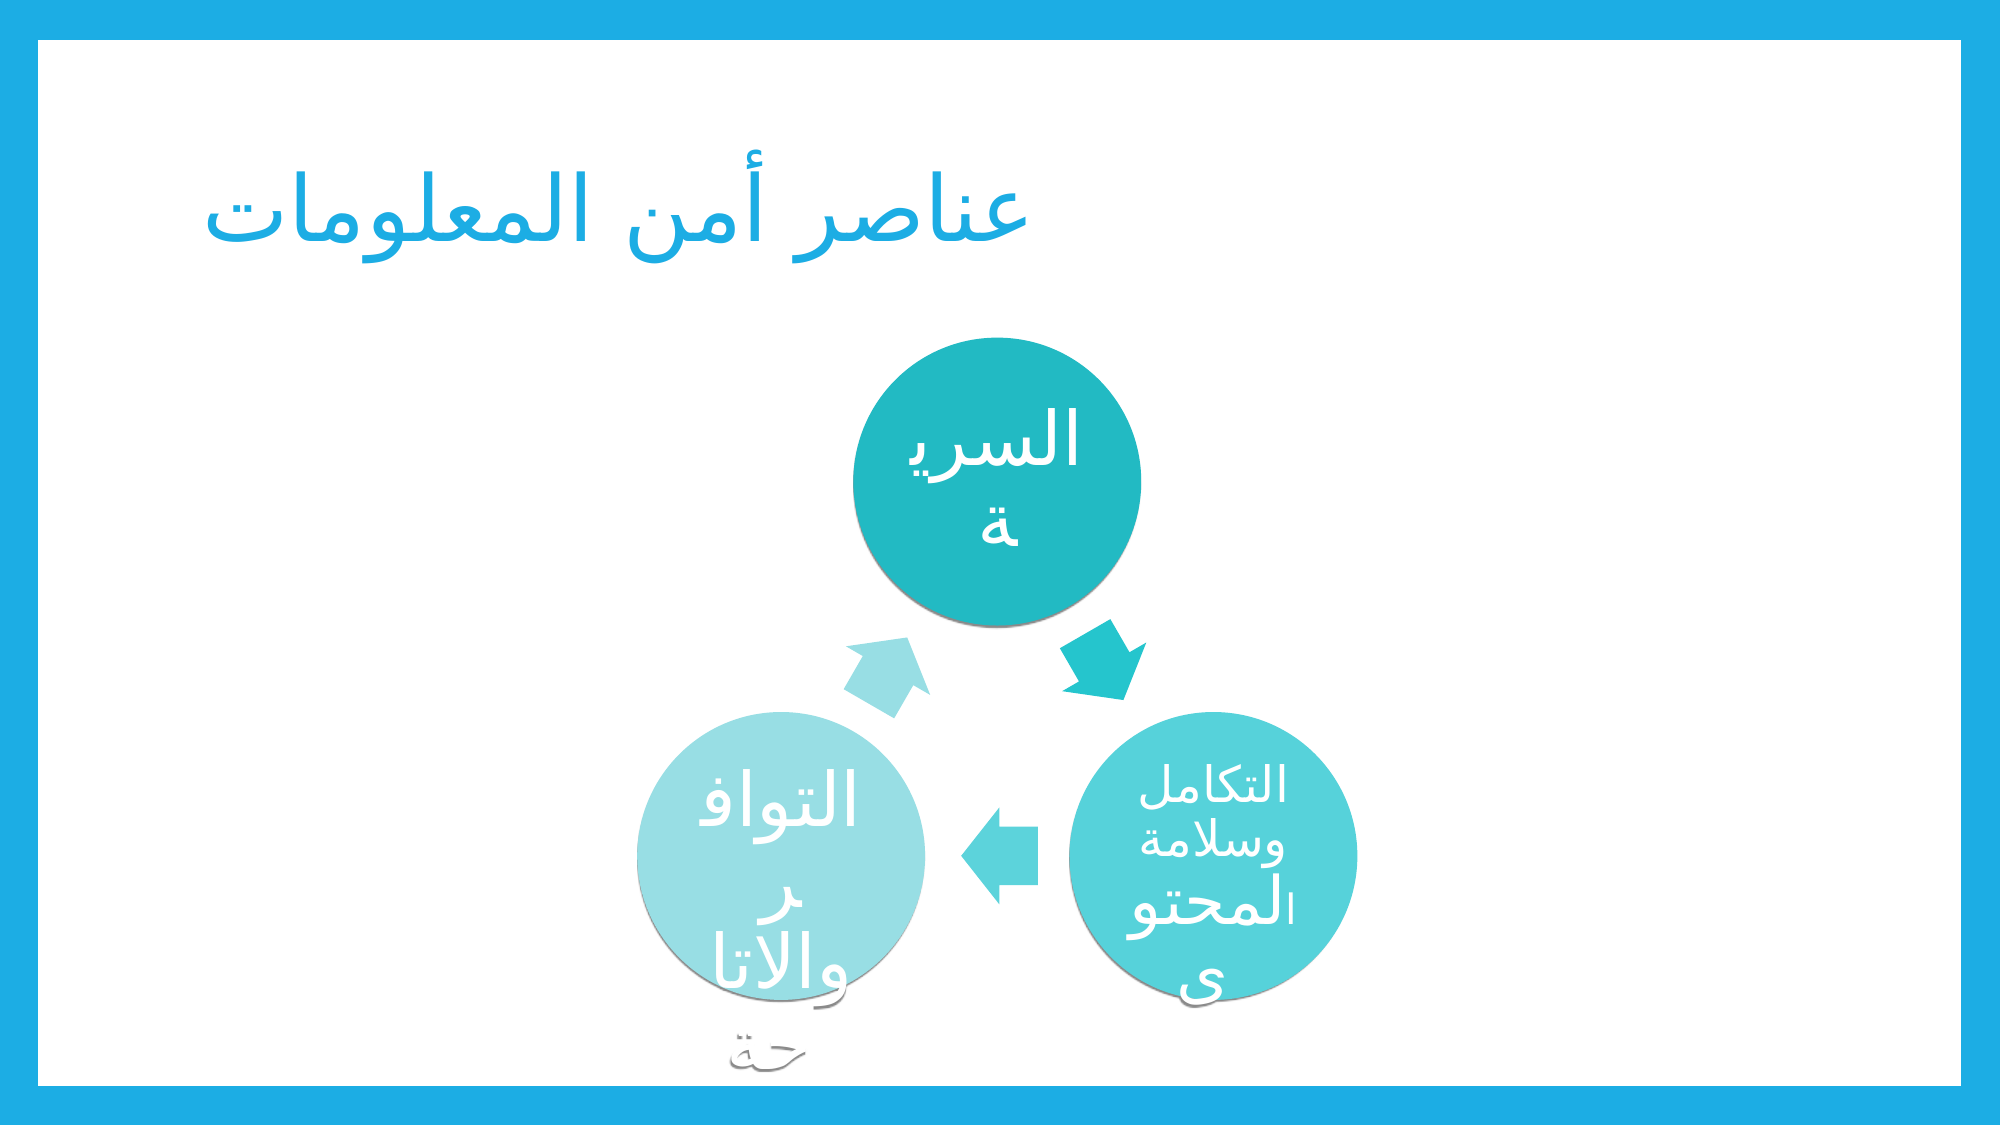

# عناصر أمن المعلومات
السرية
التوافر والاتاحة
التكامل وسلامة المحتوى